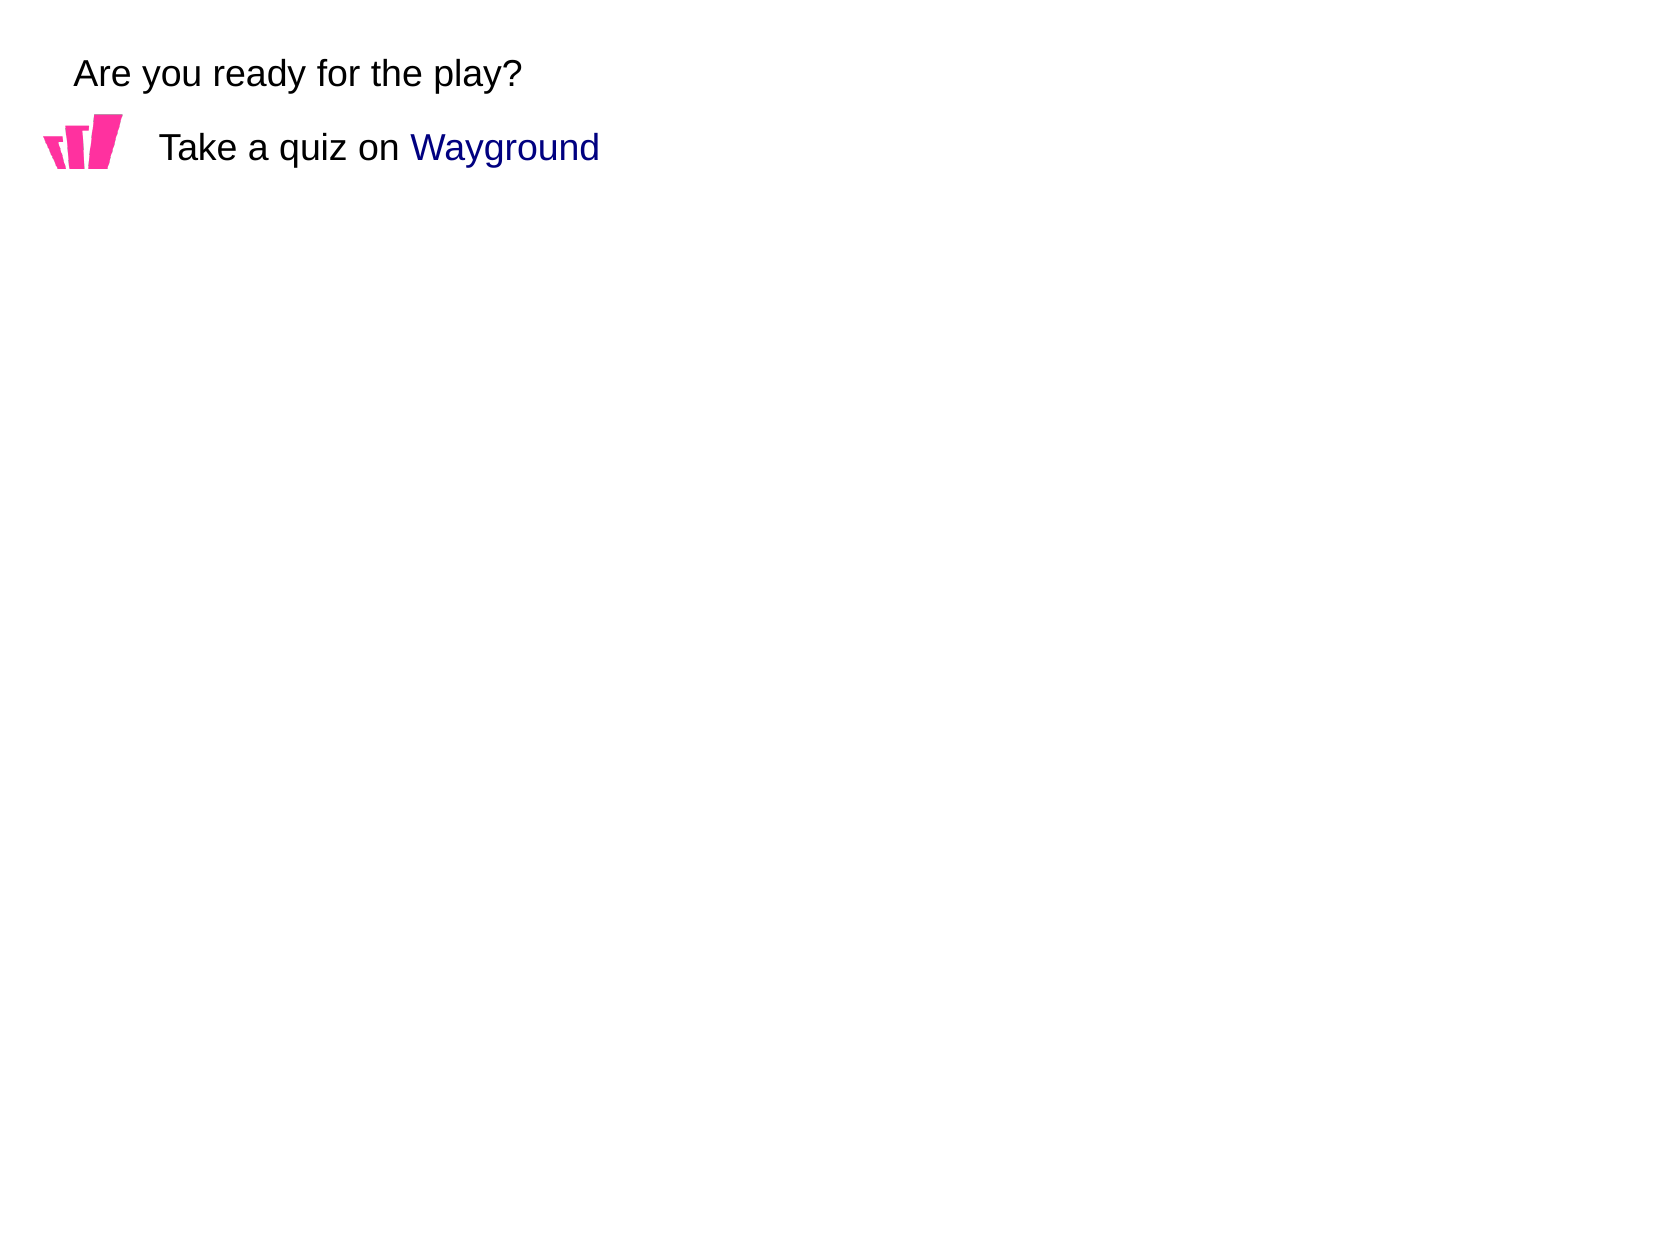

Quiz à faire après la découverte mais avant la pièce
https://wayground.com/admin/quiz/69a99623836397e3bfe0a5a2
Are you ready for the play?
Take a quiz on Wayground